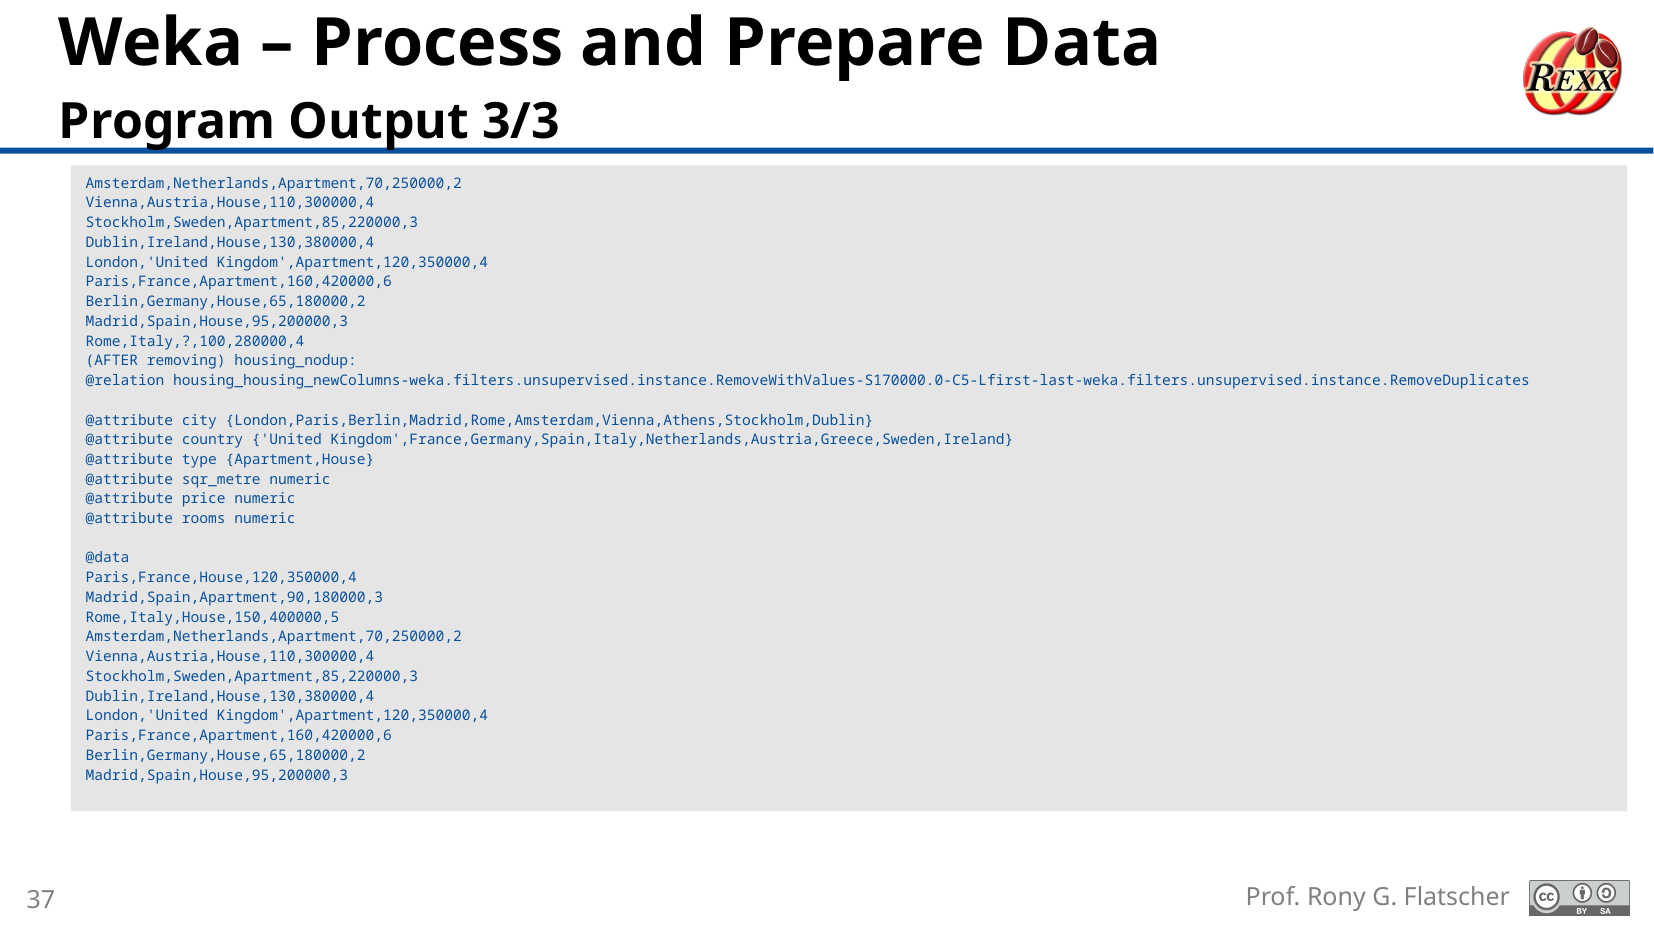

# Weka – Process and Prepare Data Program Output 3/3
Amsterdam,Netherlands,Apartment,70,250000,2
Vienna,Austria,House,110,300000,4
Stockholm,Sweden,Apartment,85,220000,3
Dublin,Ireland,House,130,380000,4
London,'United Kingdom',Apartment,120,350000,4
Paris,France,Apartment,160,420000,6
Berlin,Germany,House,65,180000,2
Madrid,Spain,House,95,200000,3
Rome,Italy,?,100,280000,4
(AFTER removing) housing_nodup:
@relation housing_housing_newColumns-weka.filters.unsupervised.instance.RemoveWithValues-S170000.0-C5-Lfirst-last-weka.filters.unsupervised.instance.RemoveDuplicates
@attribute city {London,Paris,Berlin,Madrid,Rome,Amsterdam,Vienna,Athens,Stockholm,Dublin}
@attribute country {'United Kingdom',France,Germany,Spain,Italy,Netherlands,Austria,Greece,Sweden,Ireland}
@attribute type {Apartment,House}
@attribute sqr_metre numeric
@attribute price numeric
@attribute rooms numeric
@data
Paris,France,House,120,350000,4
Madrid,Spain,Apartment,90,180000,3
Rome,Italy,House,150,400000,5
Amsterdam,Netherlands,Apartment,70,250000,2
Vienna,Austria,House,110,300000,4
Stockholm,Sweden,Apartment,85,220000,3
Dublin,Ireland,House,130,380000,4
London,'United Kingdom',Apartment,120,350000,4
Paris,France,Apartment,160,420000,6
Berlin,Germany,House,65,180000,2
Madrid,Spain,House,95,200000,3